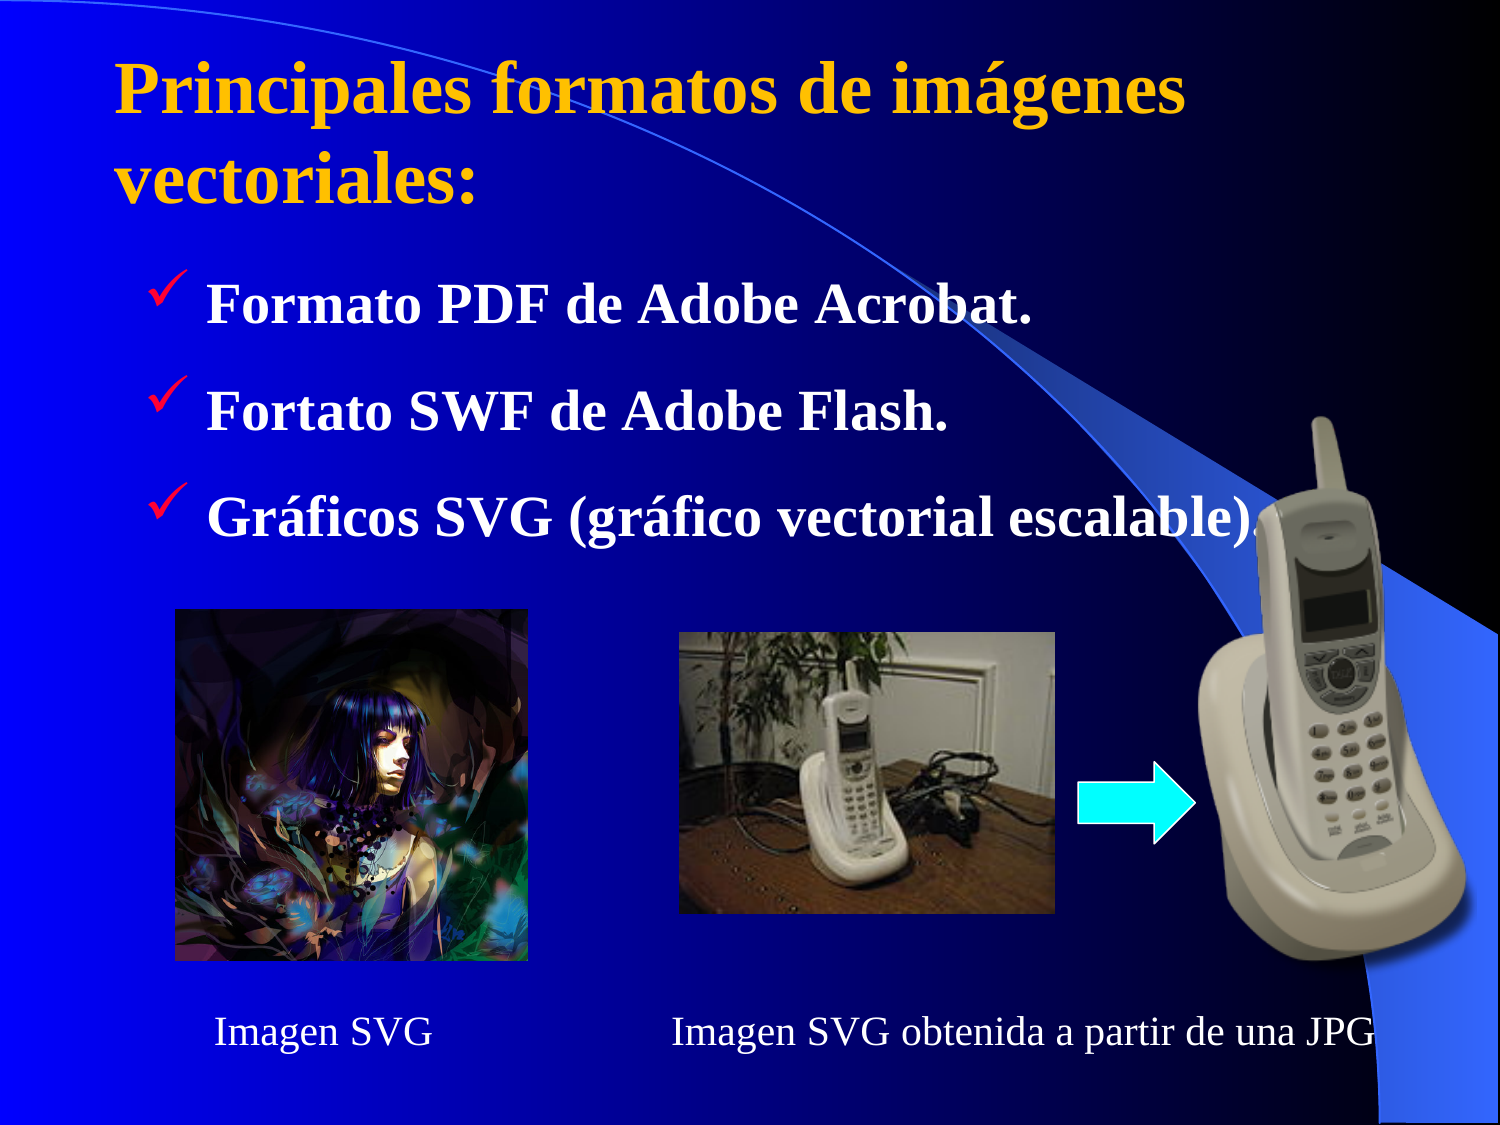

Principales formatos de imágenes vectoriales:
 Formato PDF de Adobe Acrobat.
 Fortato SWF de Adobe Flash.
 Gráficos SVG (gráfico vectorial escalable).
Imagen SVG
Imagen SVG obtenida a partir de una JPG